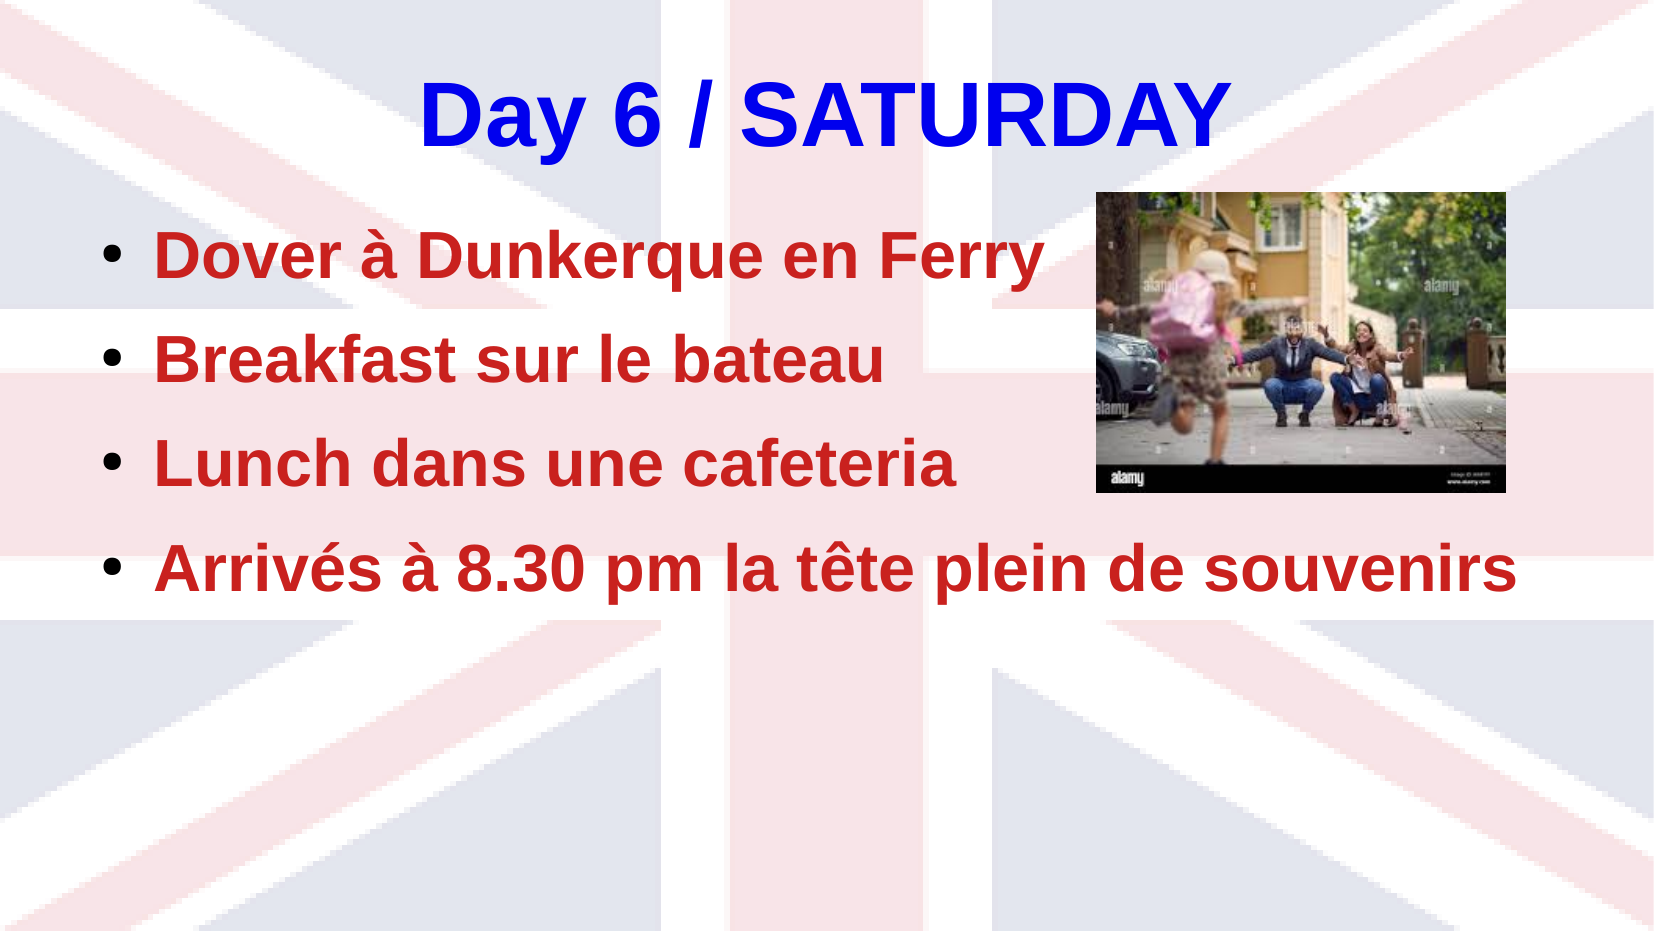

# Day 6 / SATURDAY
Dover à Dunkerque en Ferry
Breakfast sur le bateau
Lunch dans une cafeteria
Arrivés à 8.30 pm la tête plein de souvenirs